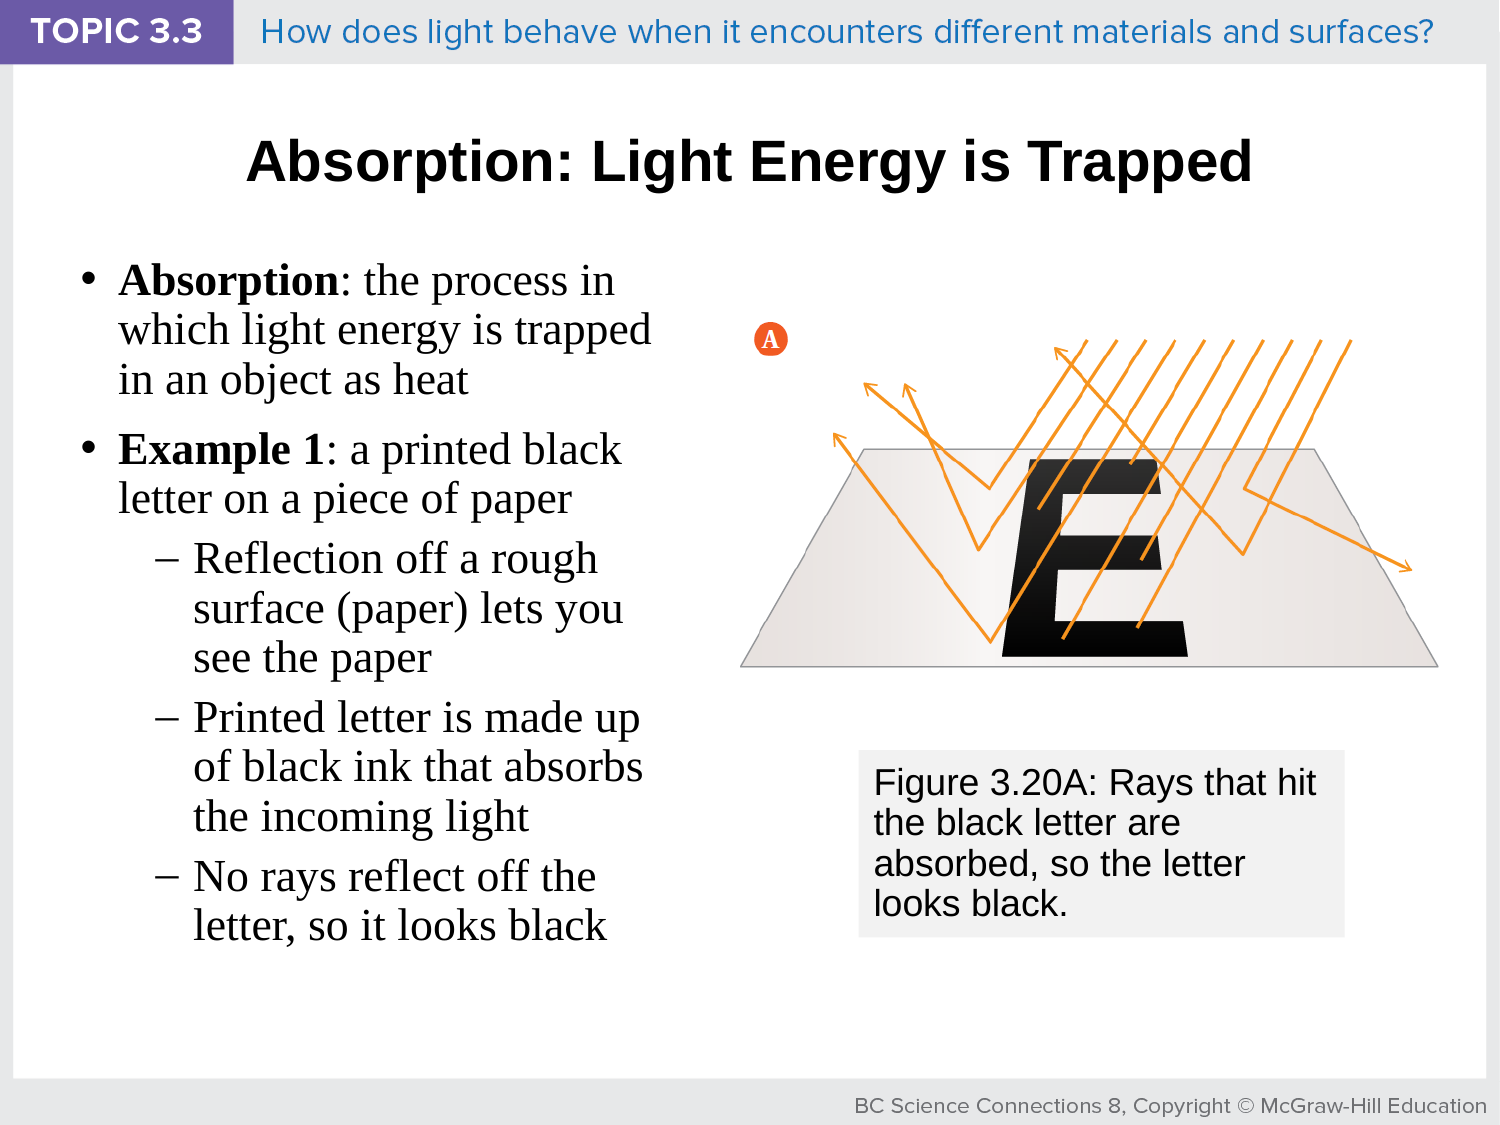

# Absorption: Light Energy is Trapped
Absorption: the process in which light energy is trapped in an object as heat
Example 1: a printed black letter on a piece of paper
Reflection off a rough surface (paper) lets you see the paper
Printed letter is made up of black ink that absorbs the incoming light
No rays reflect off the letter, so it looks black
Figure 3.20A: Rays that hit the black letter are absorbed, so the letter looks black.